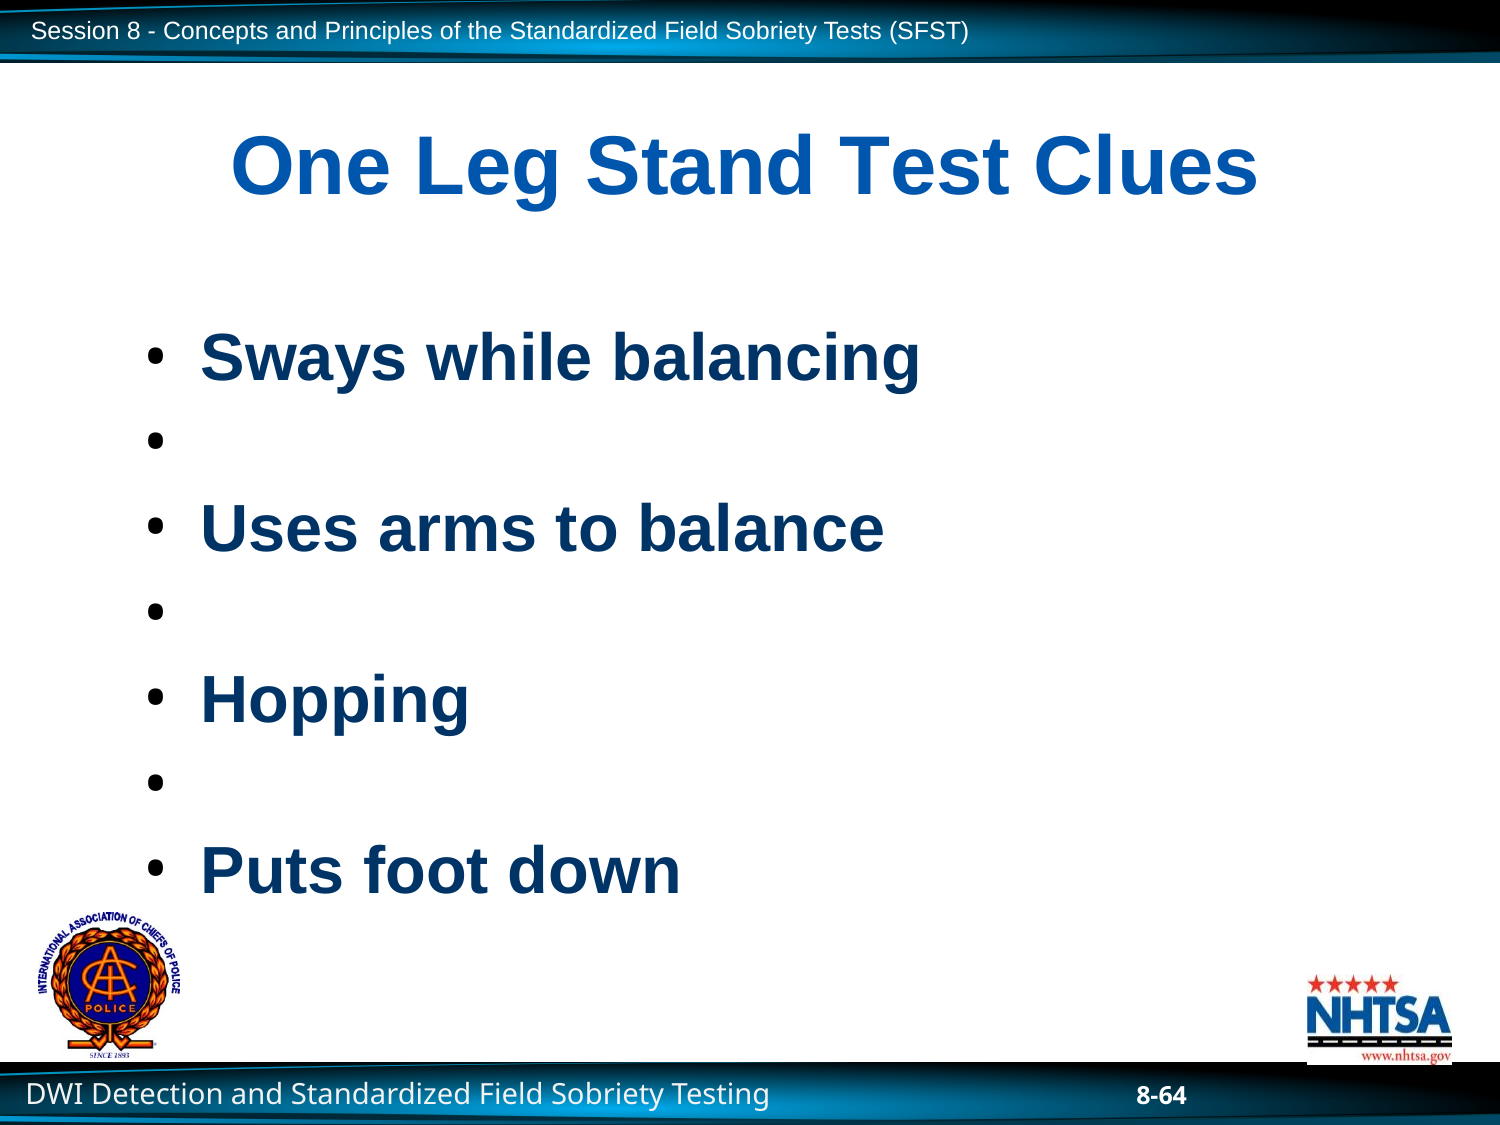

# One Leg Stand Test Clues
Sways while balancing
Uses arms to balance
Hopping
Puts foot down
8-64